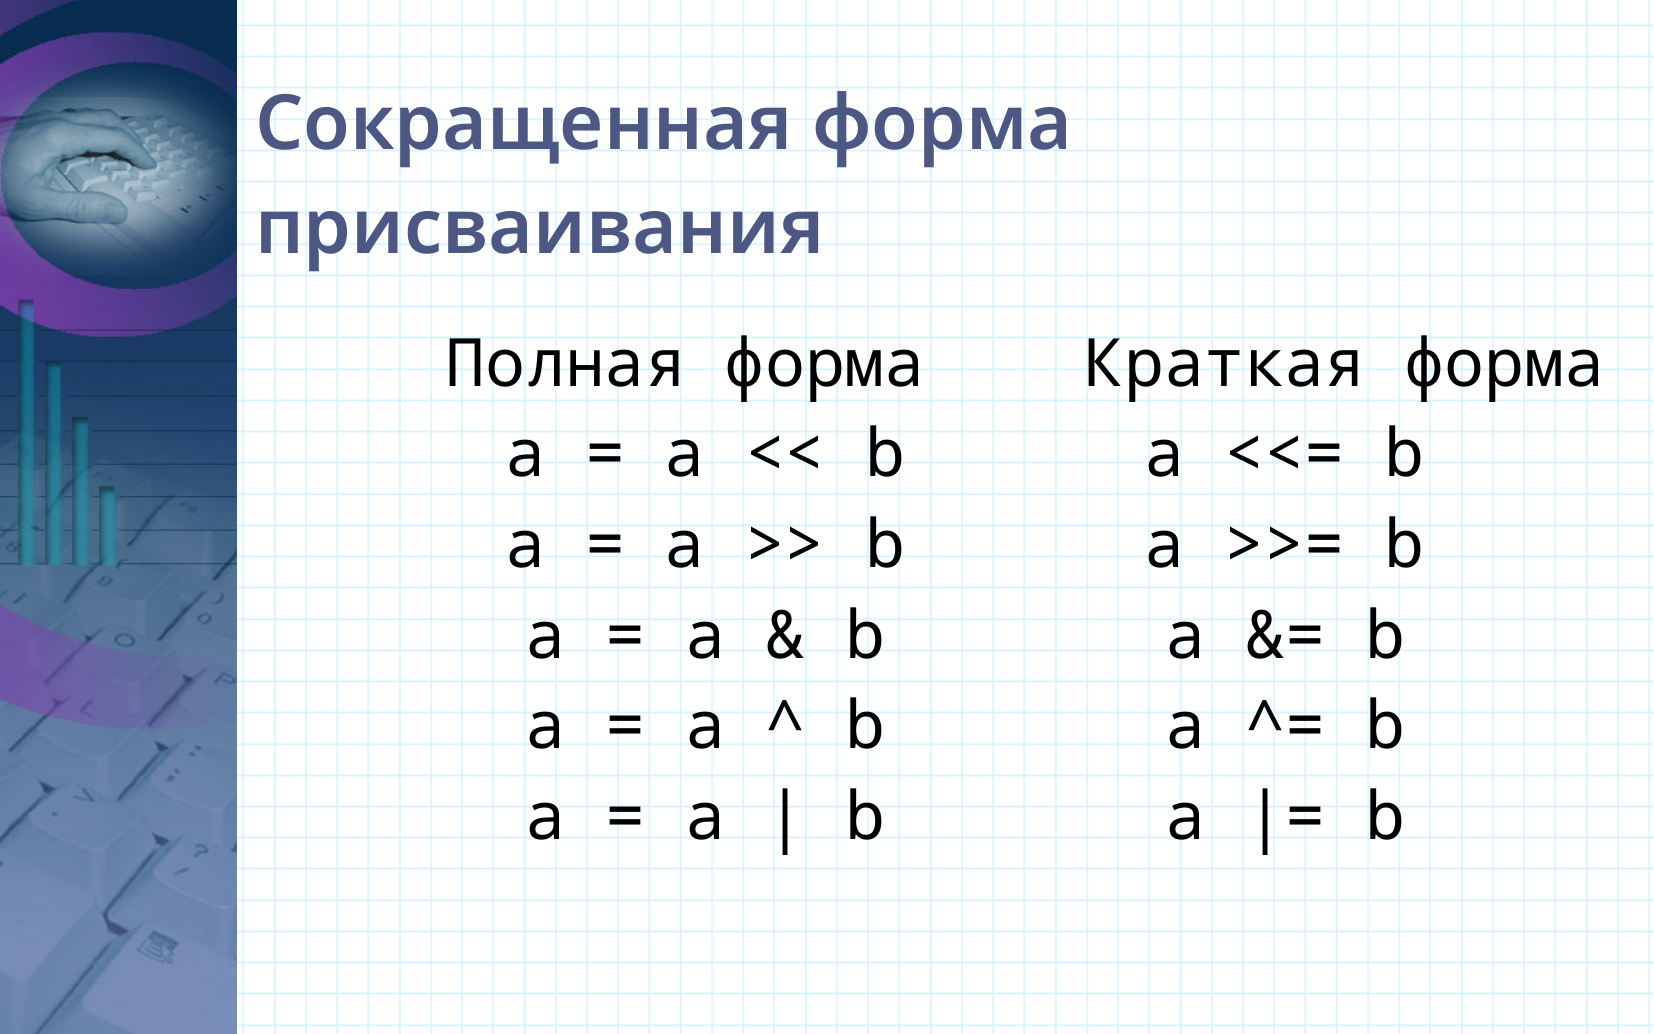

# Сокращенная форма присваивания
 Полная форма Краткая форма
a = a << b a <<= b
a = a >> b a >>= b
a = a & b a &= b
a = a ^ b a ^= b
a = a | b a |= b